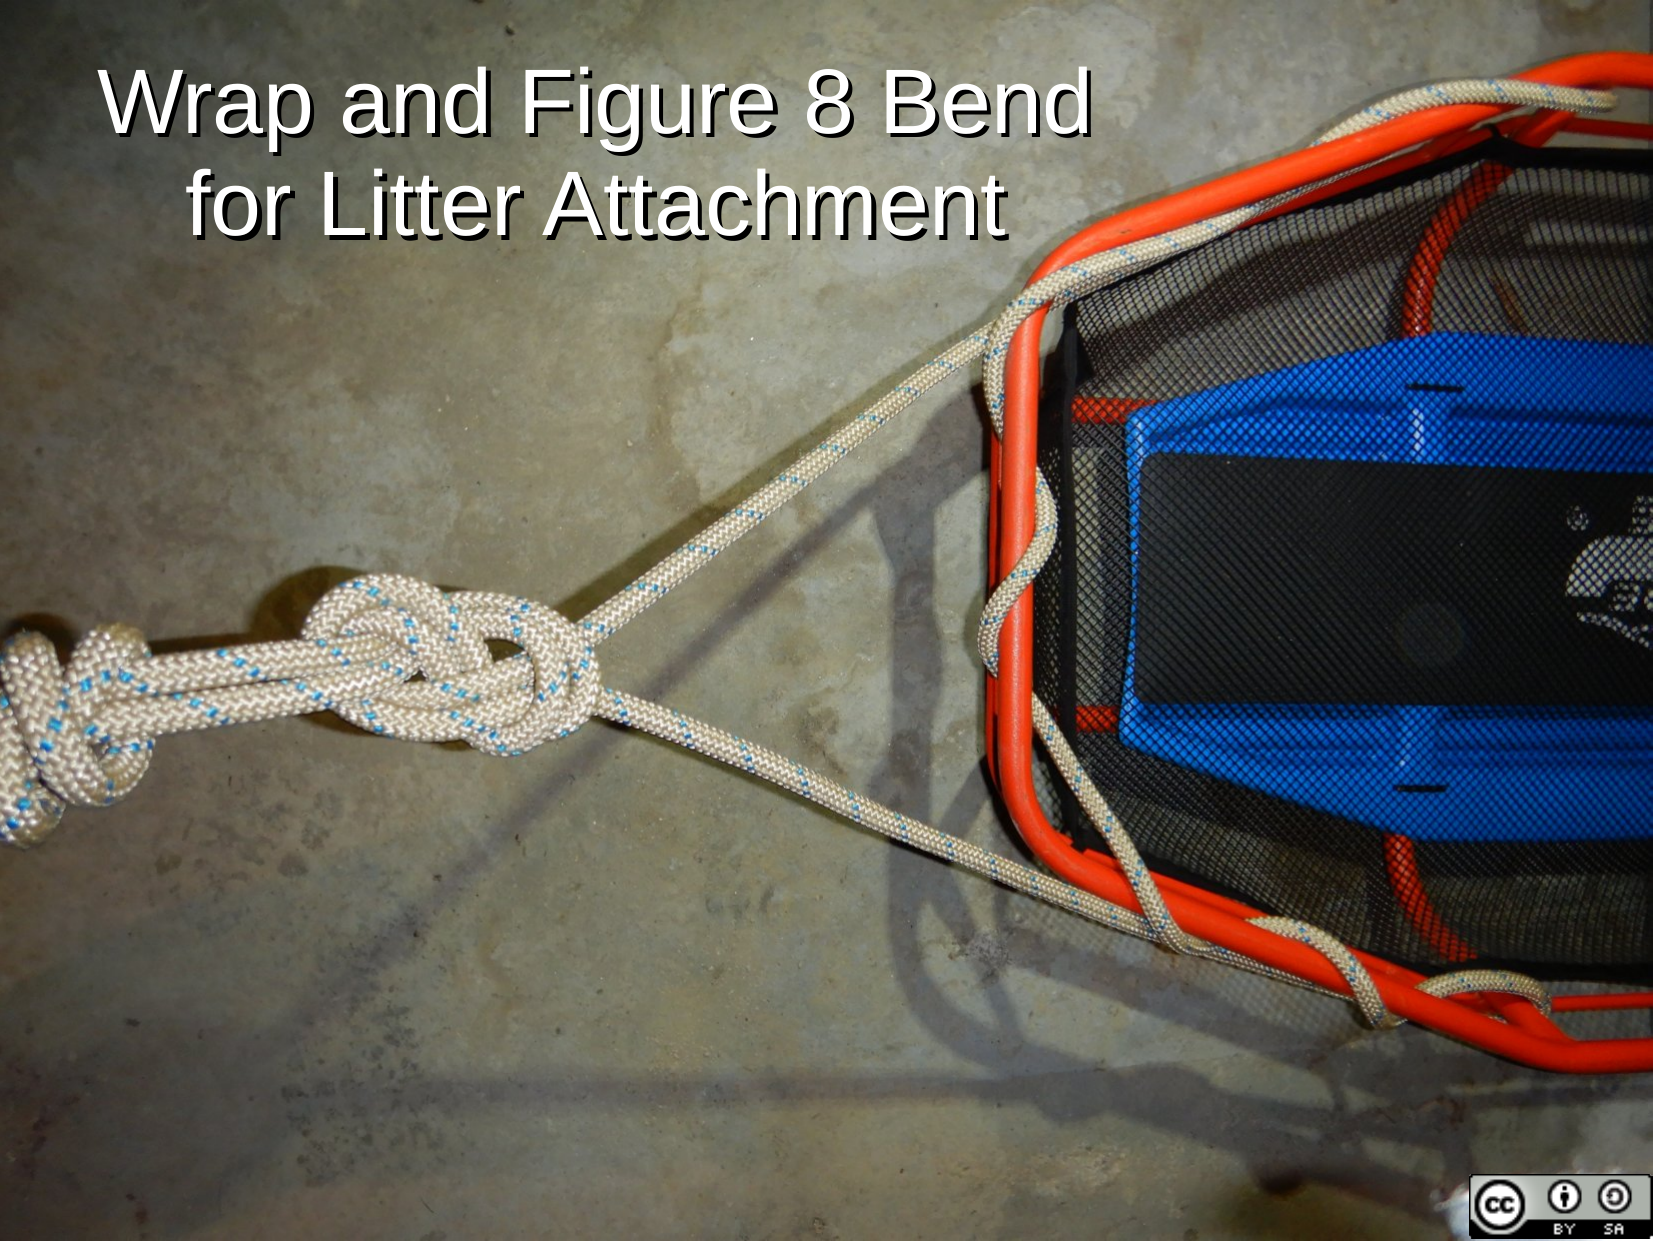

# Wrap and Figure 8 Bend for Litter Attachment